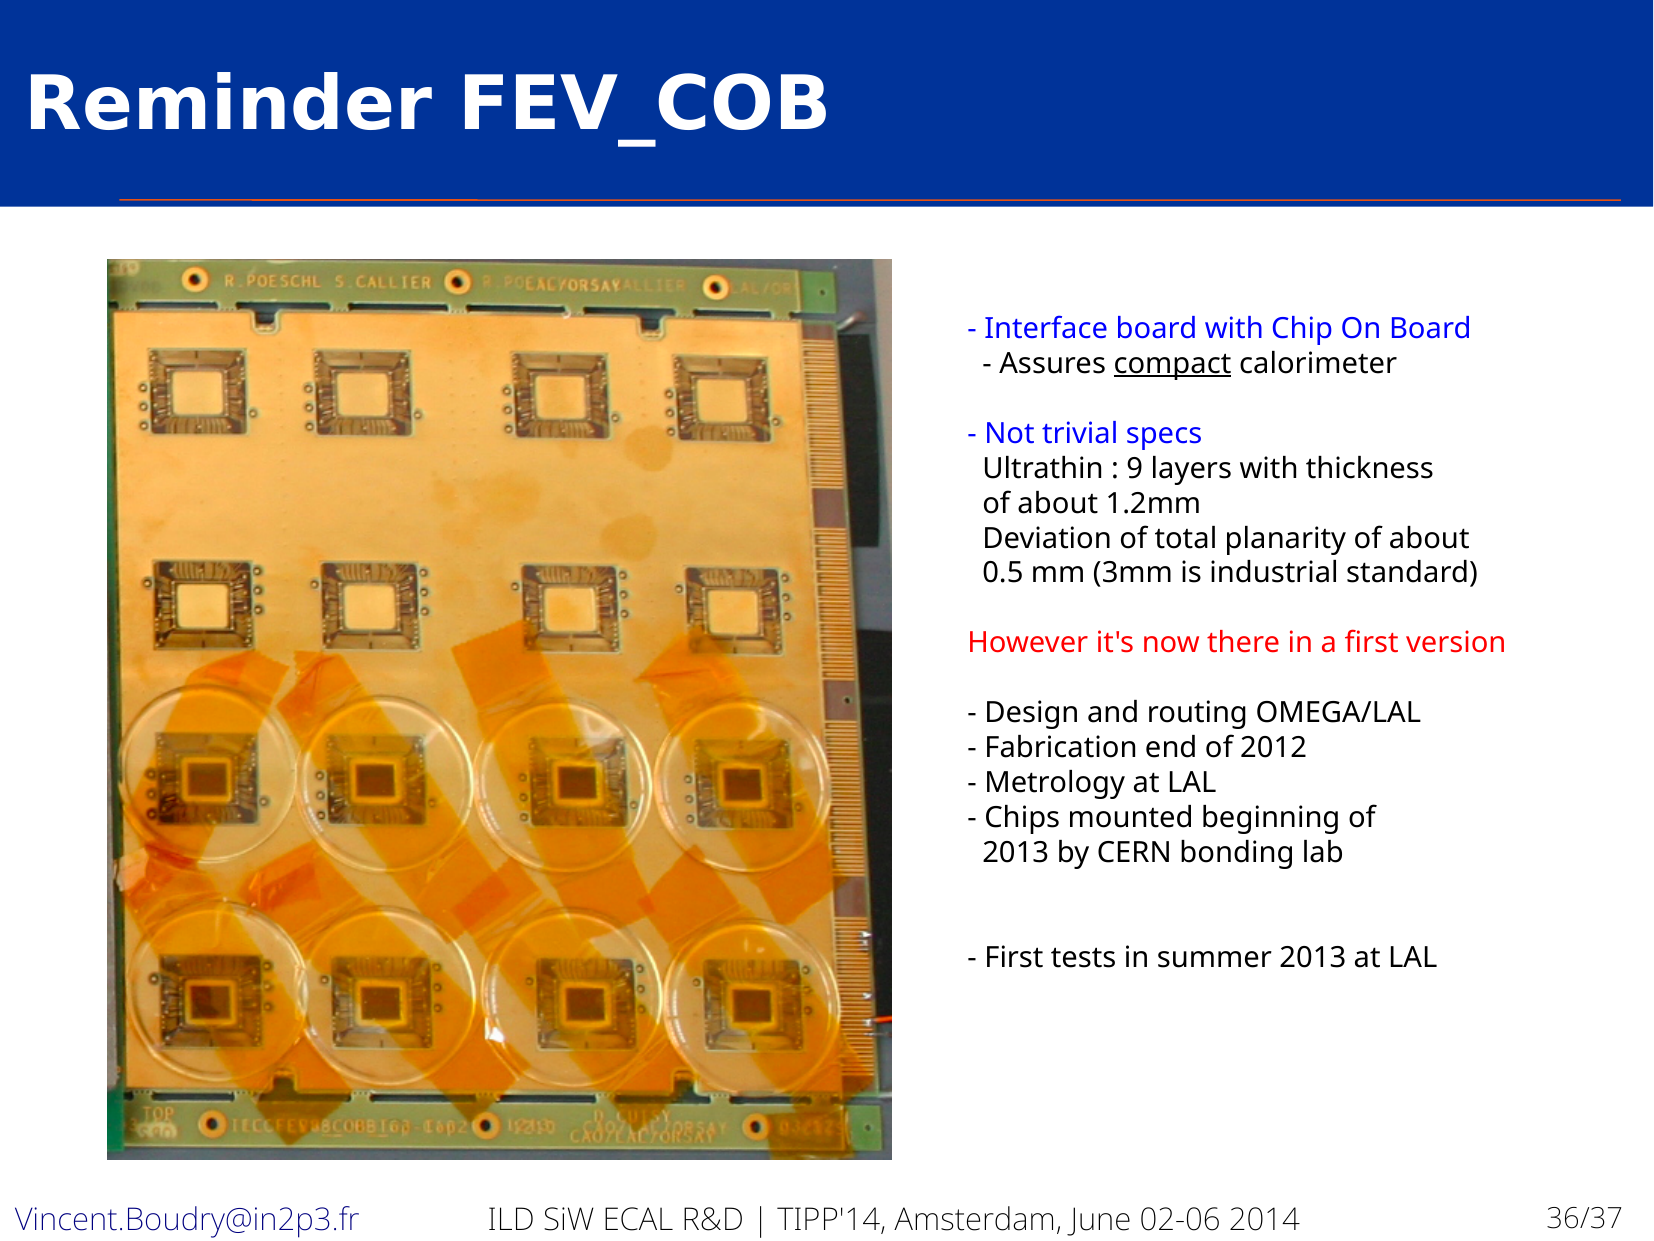

# Reminder FEV_COB
- Interface board with Chip On Board
 - Assures compact calorimeter
- Not trivial specs
 Ultrathin : 9 layers with thickness
 of about 1.2mm
 Deviation of total planarity of about
 0.5 mm (3mm is industrial standard)
However it's now there in a first version
- Design and routing OMEGA/LAL
- Fabrication end of 2012
- Metrology at LAL
- Chips mounted beginning of
 2013 by CERN bonding lab
- First tests in summer 2013 at LAL
ILD SiW ECAL R&D | TIPP'14, Amsterdam, June 02-06 2014
36